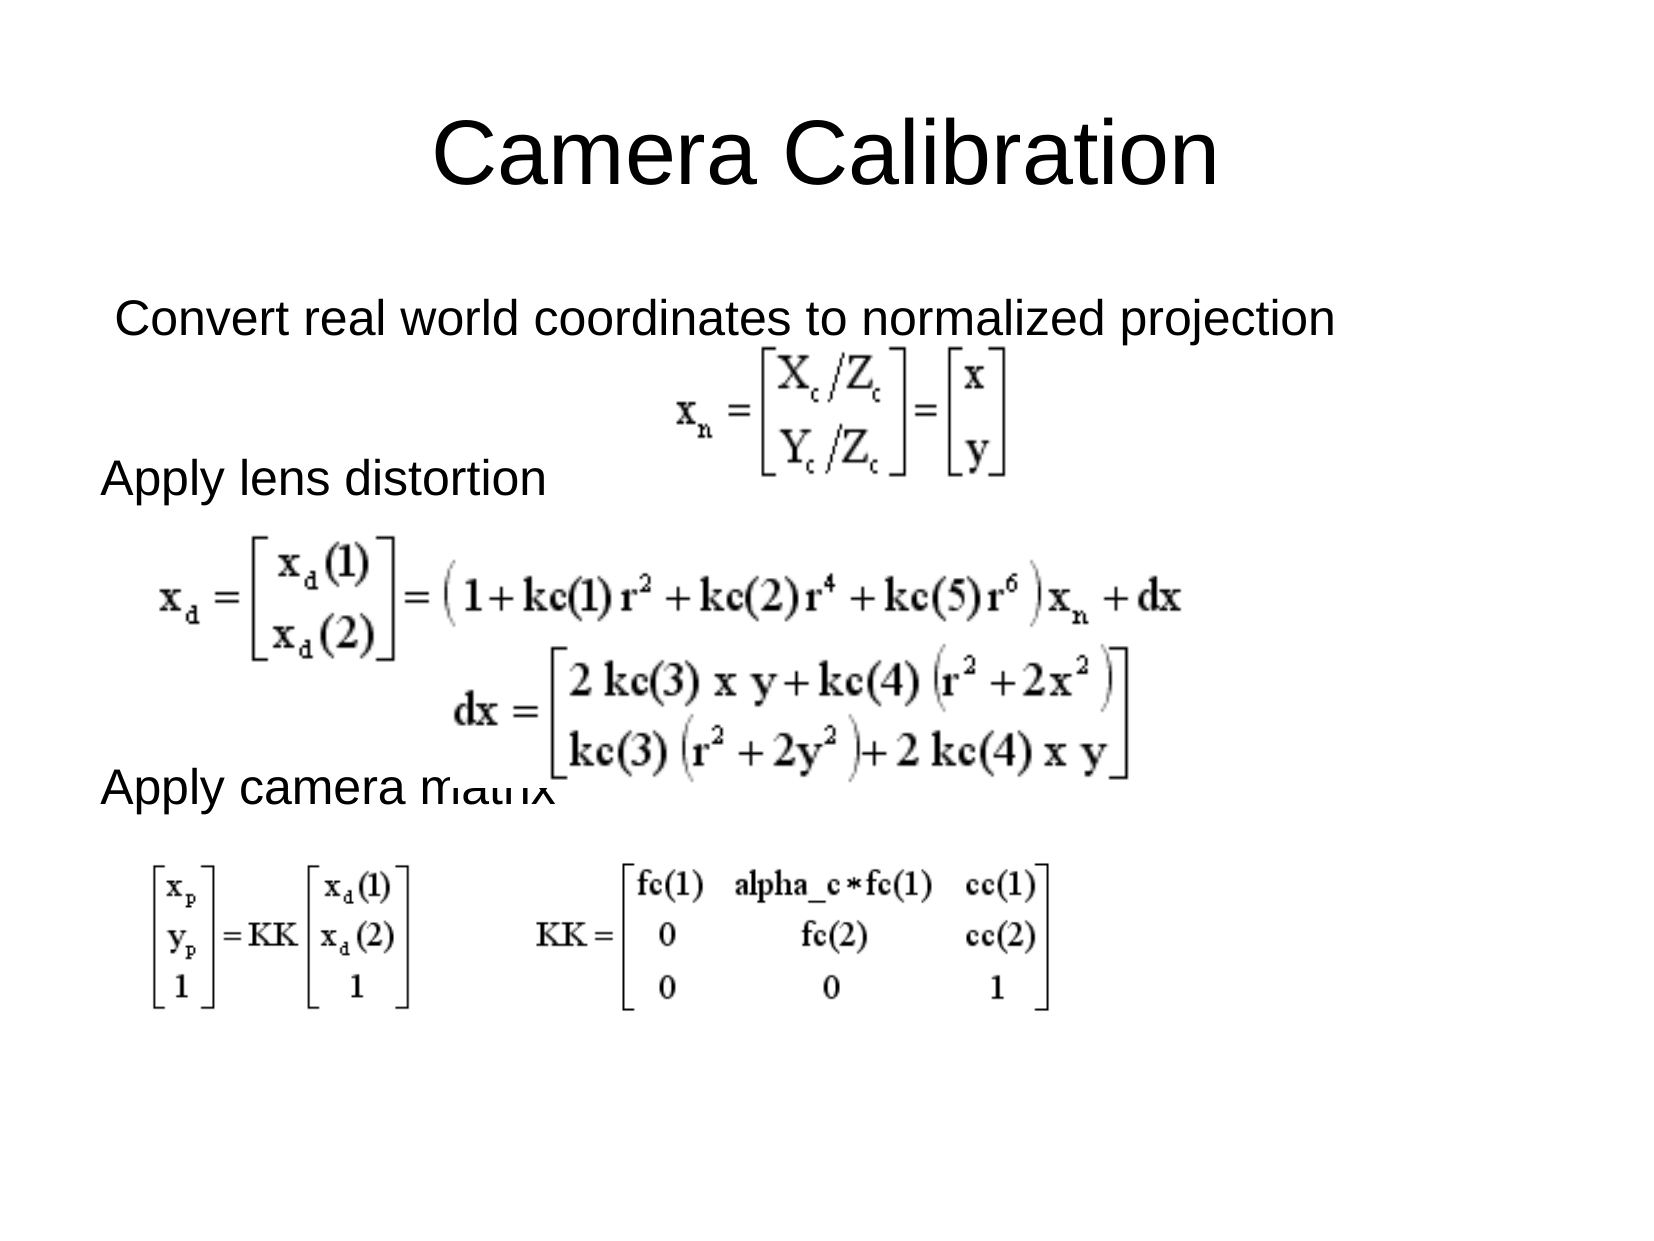

# Camera Calibration
 Convert real world coordinates to normalized projection
Apply lens distortion
Apply camera matrix